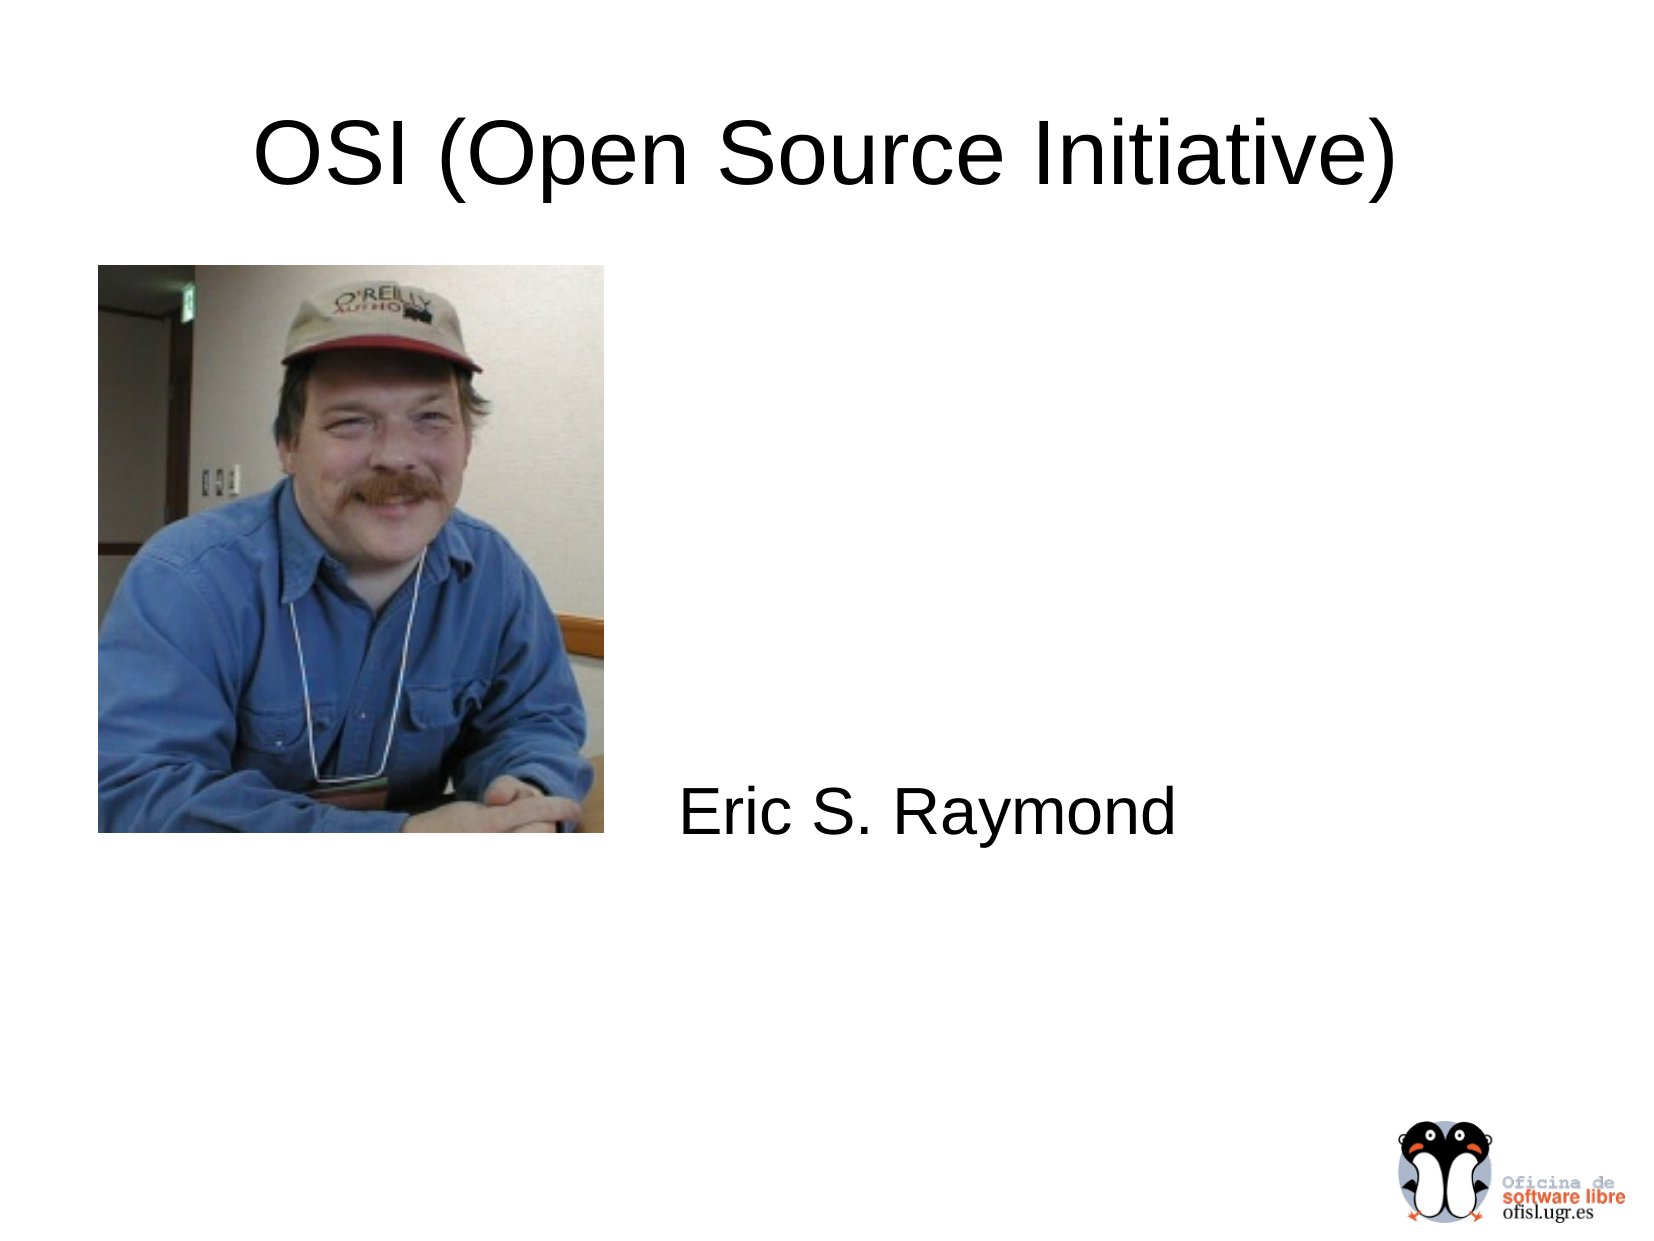

# OSI (Open Source Initiative)
			Eric S. Raymond